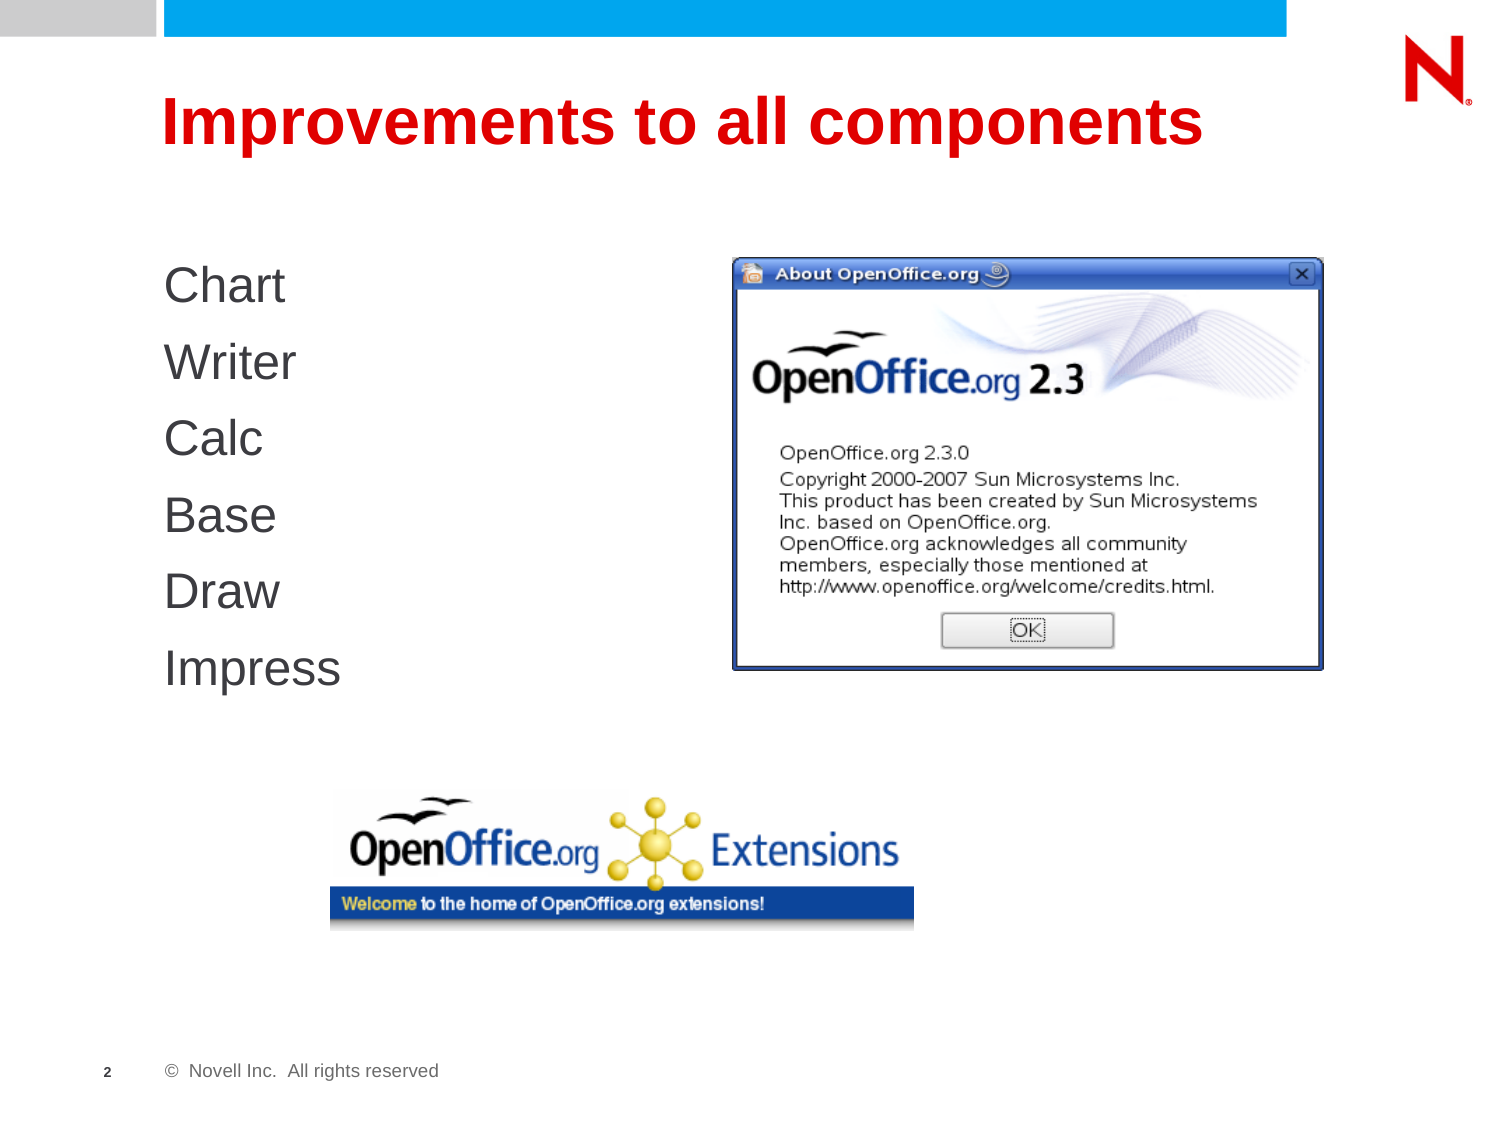

# Improvements to all components
Chart
Writer
Calc
Base
Draw
Impress